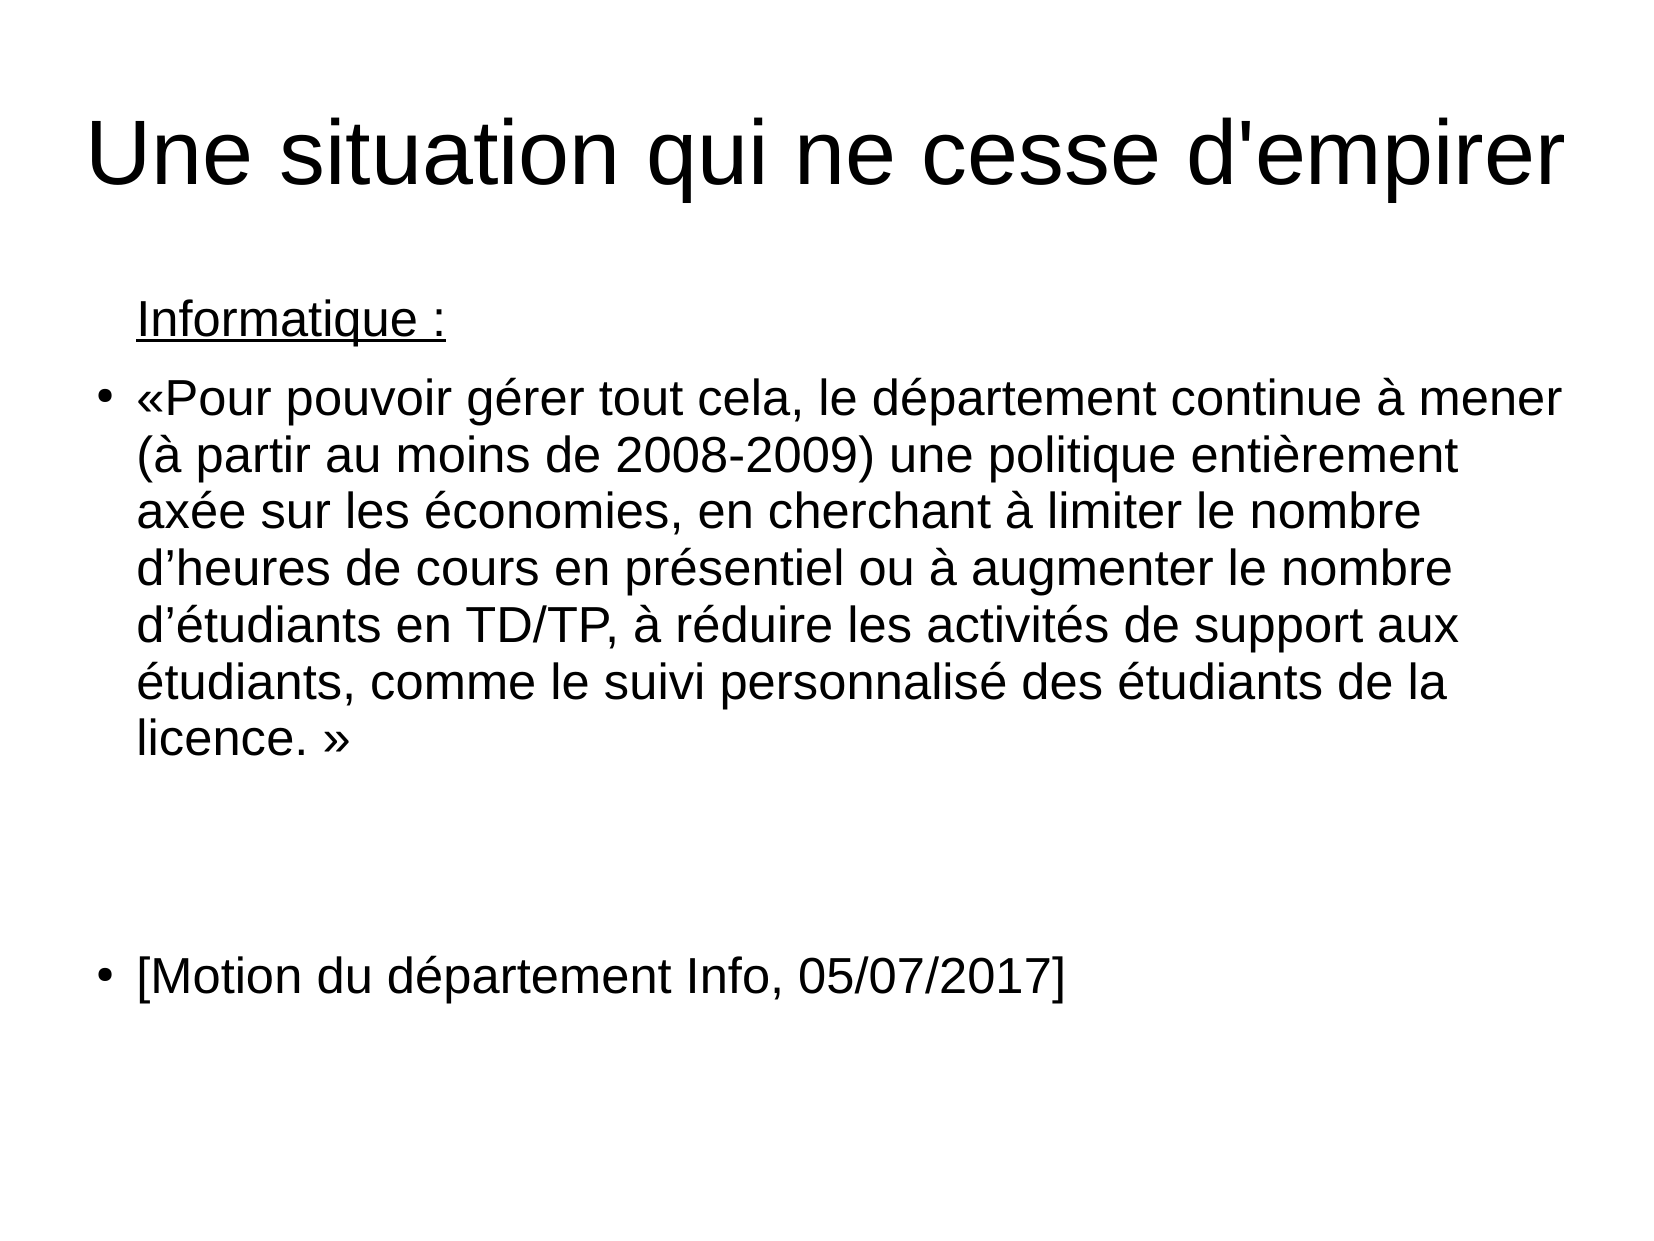

# Une situation qui ne cesse d'empirer
Informatique :
«Pour pouvoir gérer tout cela, le département continue à mener (à partir au moins de 2008-2009) une politique entièrement axée sur les économies, en cherchant à limiter le nombre d’heures de cours en présentiel ou à augmenter le nombre d’étudiants en TD/TP, à réduire les activités de support aux étudiants, comme le suivi personnalisé des étudiants de la licence. »
[Motion du département Info, 05/07/2017]